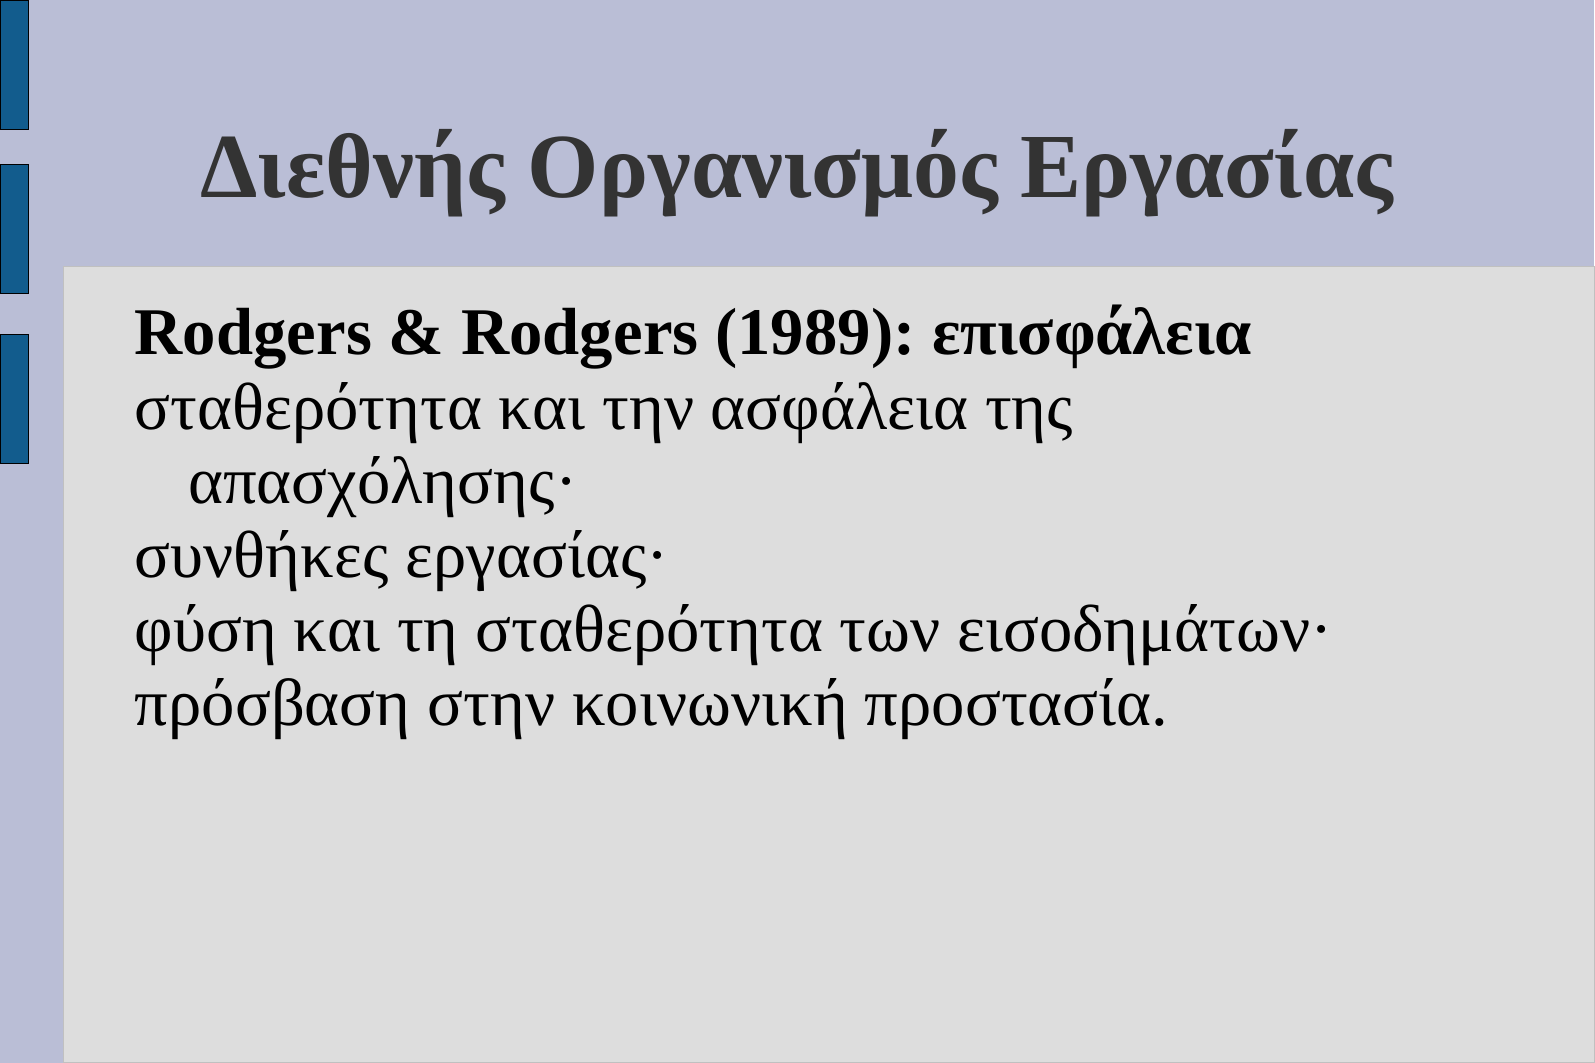

# Διεθνής Οργανισμός Εργασίας
Rodgers & Rodgers (1989): επισφάλεια
σταθερότητα και την ασφάλεια της απασχόλησης·
συνθήκες εργασίας·
φύση και τη σταθερότητα των εισοδημάτων·
πρόσβαση στην κοινωνική προστασία.